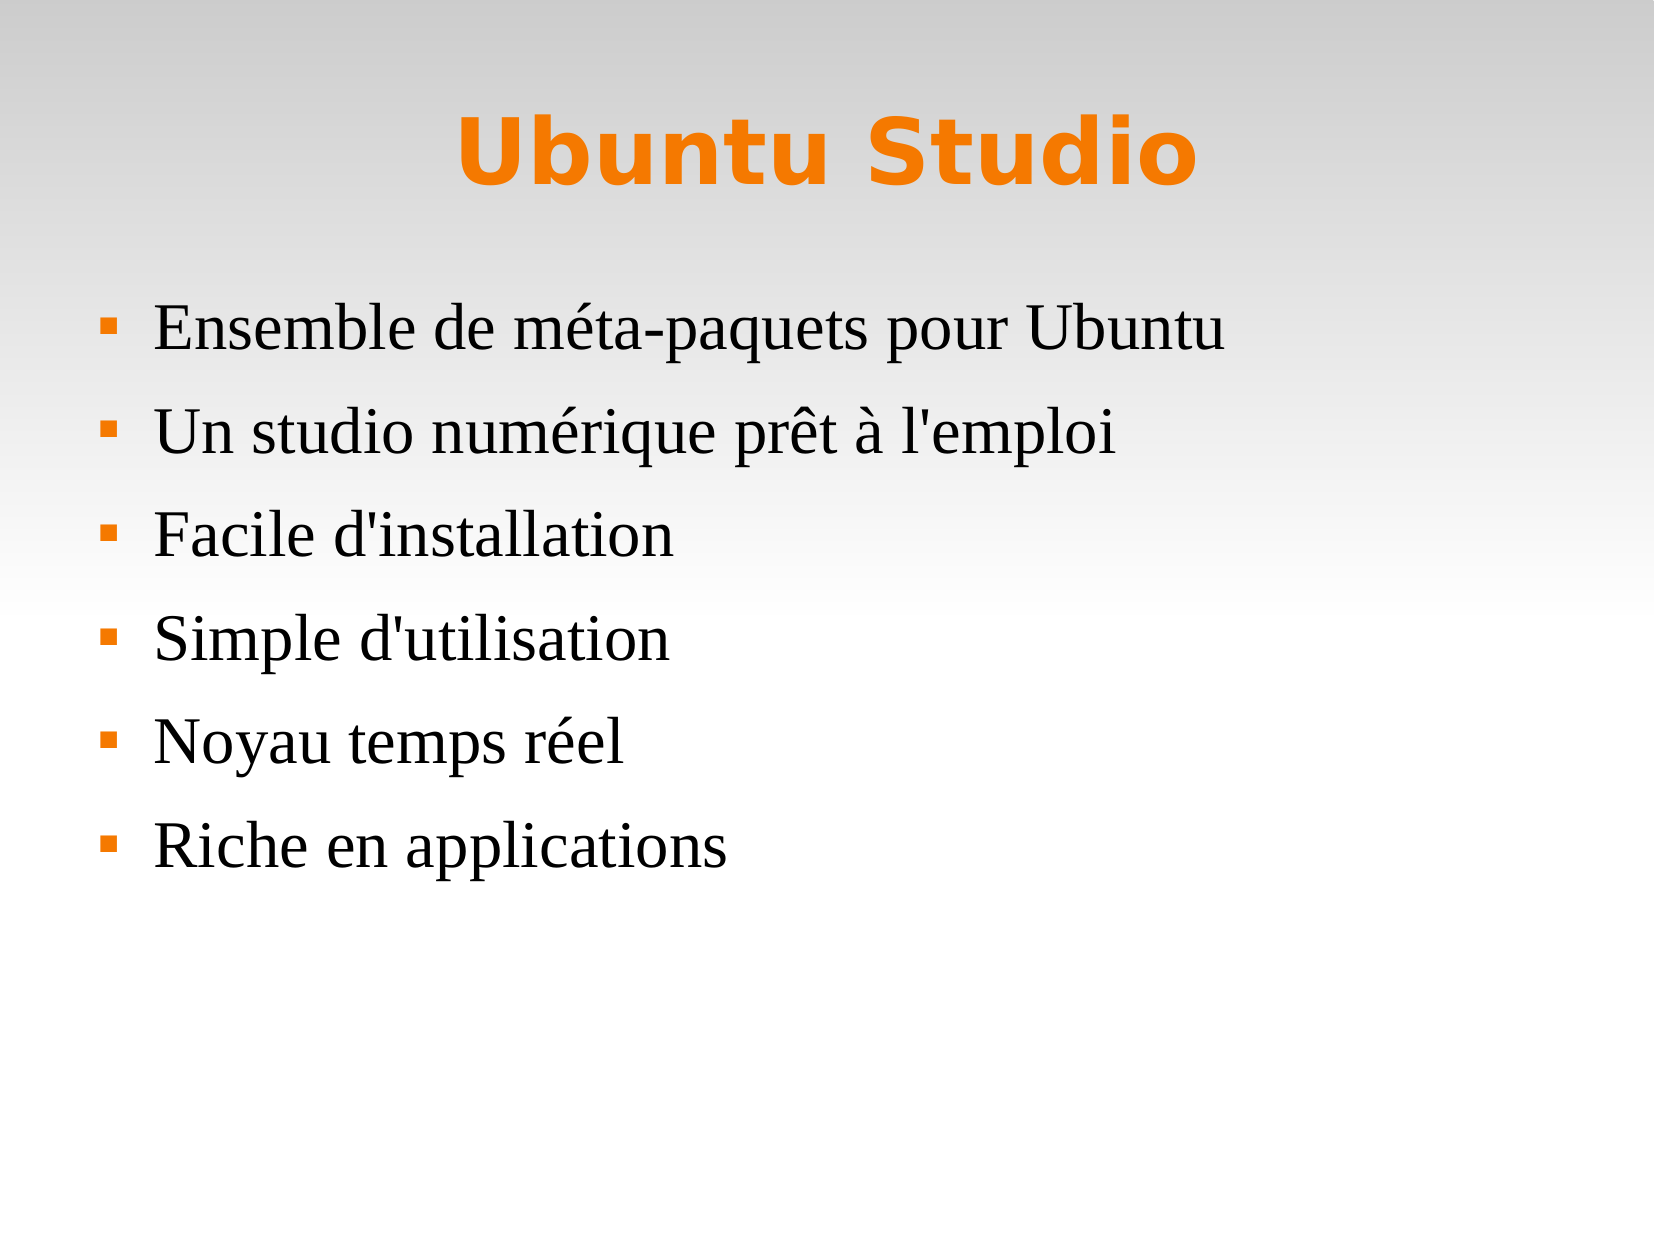

# Ubuntu Studio
Ensemble de méta-paquets pour Ubuntu
Un studio numérique prêt à l'emploi
Facile d'installation
Simple d'utilisation
Noyau temps réel
Riche en applications